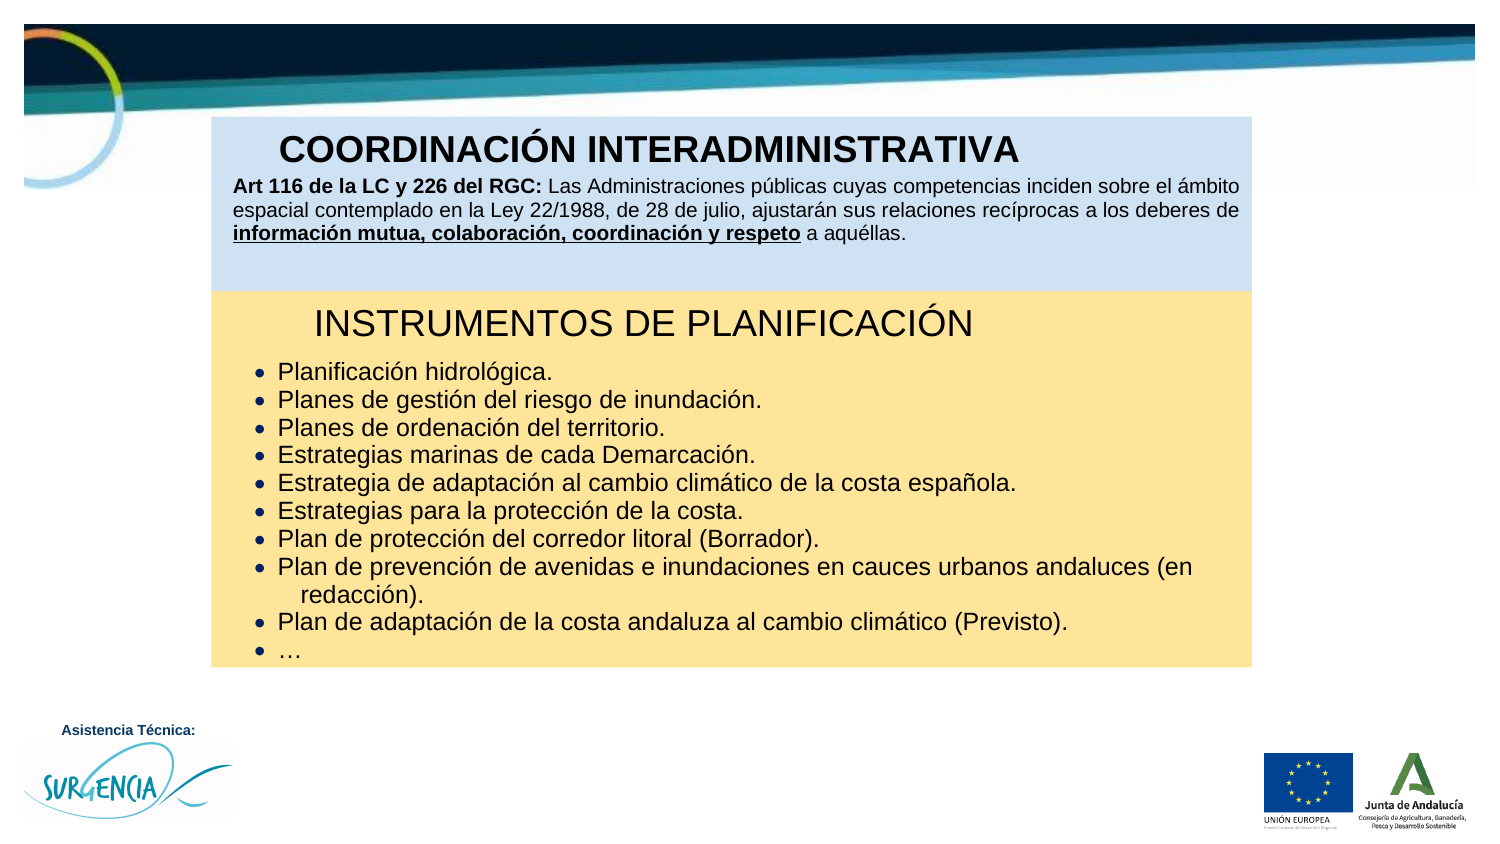

COORDINACIÓN INTERADMINISTRATIVA
Art 116 de la LC y 226 del RGC: Las Administraciones públicas cuyas competencias inciden sobre el ámbito espacial contemplado en la Ley 22/1988, de 28 de julio, ajustarán sus relaciones recíprocas a los deberes de información mutua, colaboración, coordinación y respeto a aquéllas.
INSTRUMENTOS DE PLANIFICACIÓN
Planificación hidrológica.
Planes de gestión del riesgo de inundación.
Planes de ordenación del territorio.
Estrategias marinas de cada Demarcación.
Estrategia de adaptación al cambio climático de la costa española.
Estrategias para la protección de la costa.
Plan de protección del corredor litoral (Borrador).
Plan de prevención de avenidas e inundaciones en cauces urbanos andaluces (en redacción).
Plan de adaptación de la costa andaluza al cambio climático (Previsto).
…
Asistencia Técnica: